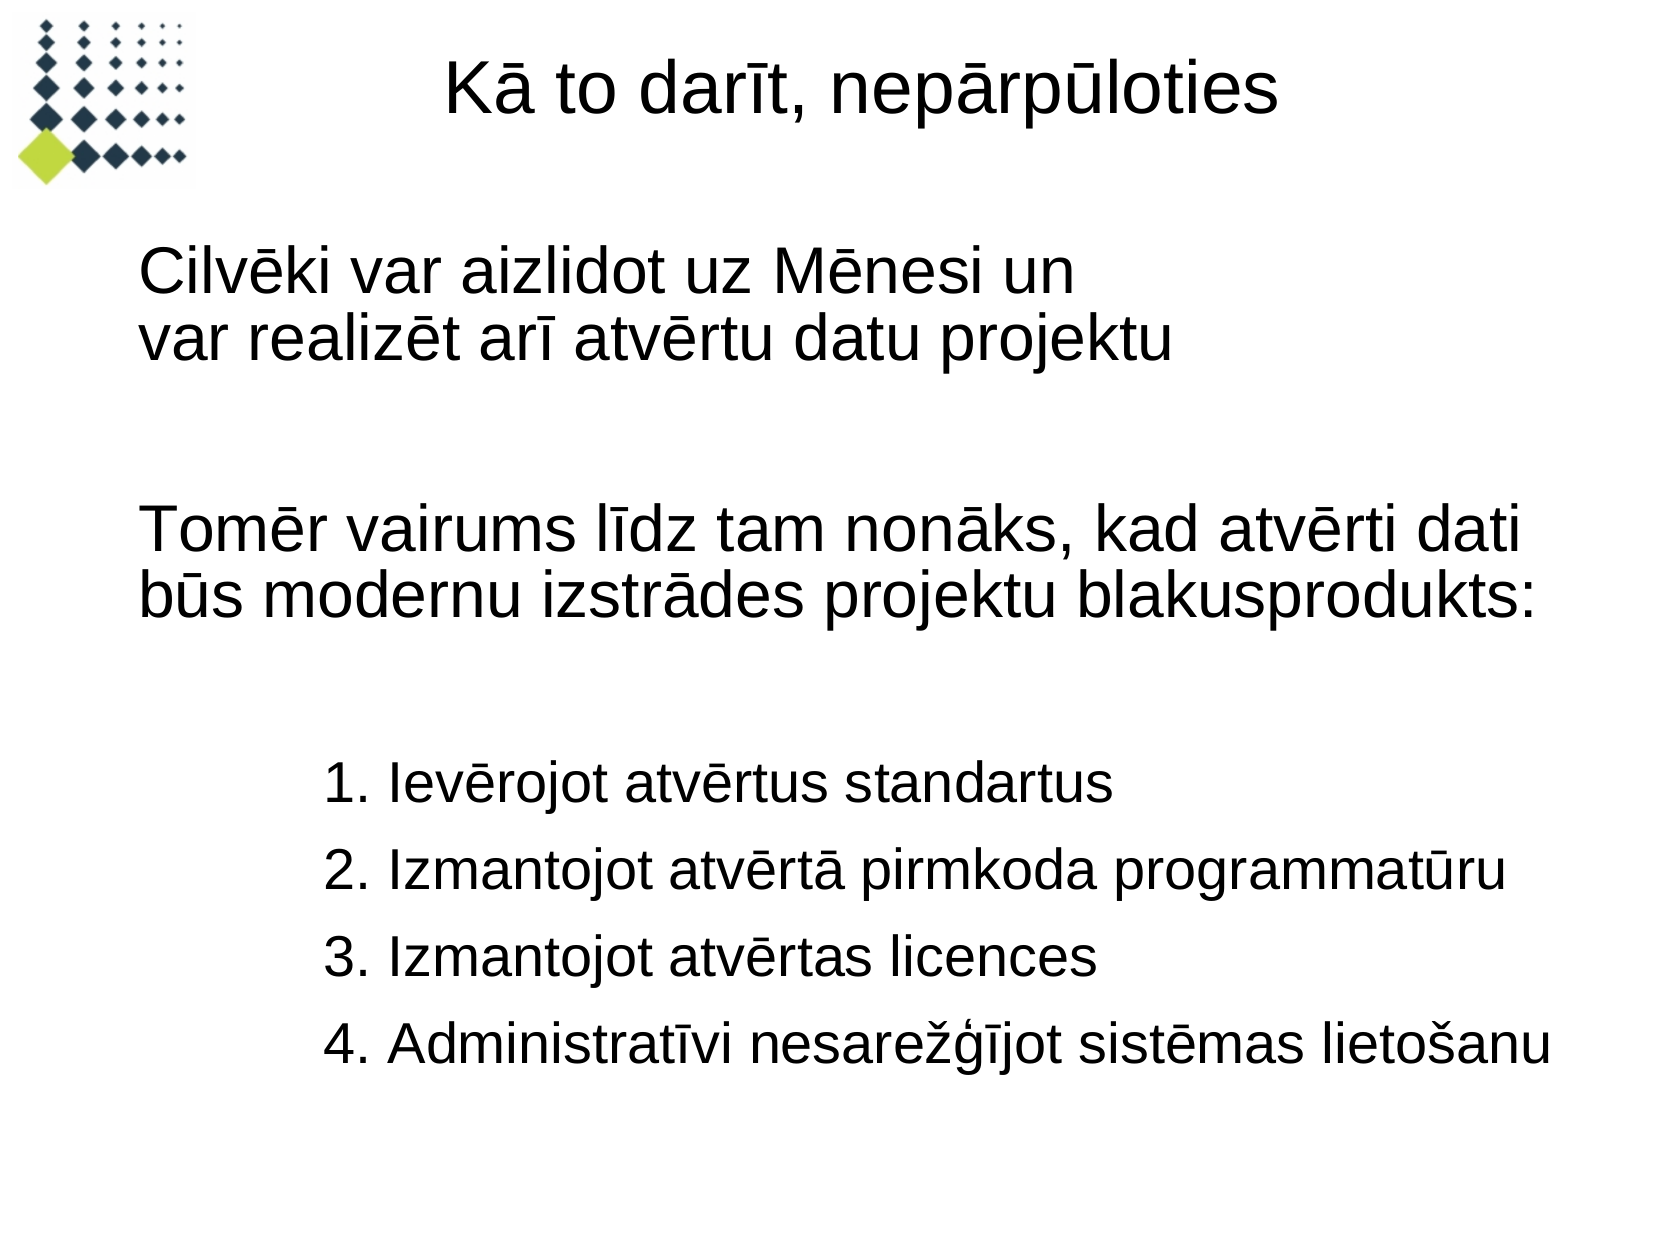

# Kā to darīt, nepārpūloties
Cilvēki var aizlidot uz Mēnesi un
var realizēt arī atvērtu datu projektu
Tomēr vairums līdz tam nonāks, kad atvērti dati būs modernu izstrādes projektu blakusprodukts:
1. Ievērojot atvērtus standartus
2. Izmantojot atvērtā pirmkoda programmatūru
3. Izmantojot atvērtas licences
4. Administratīvi nesarežģījot sistēmas lietošanu